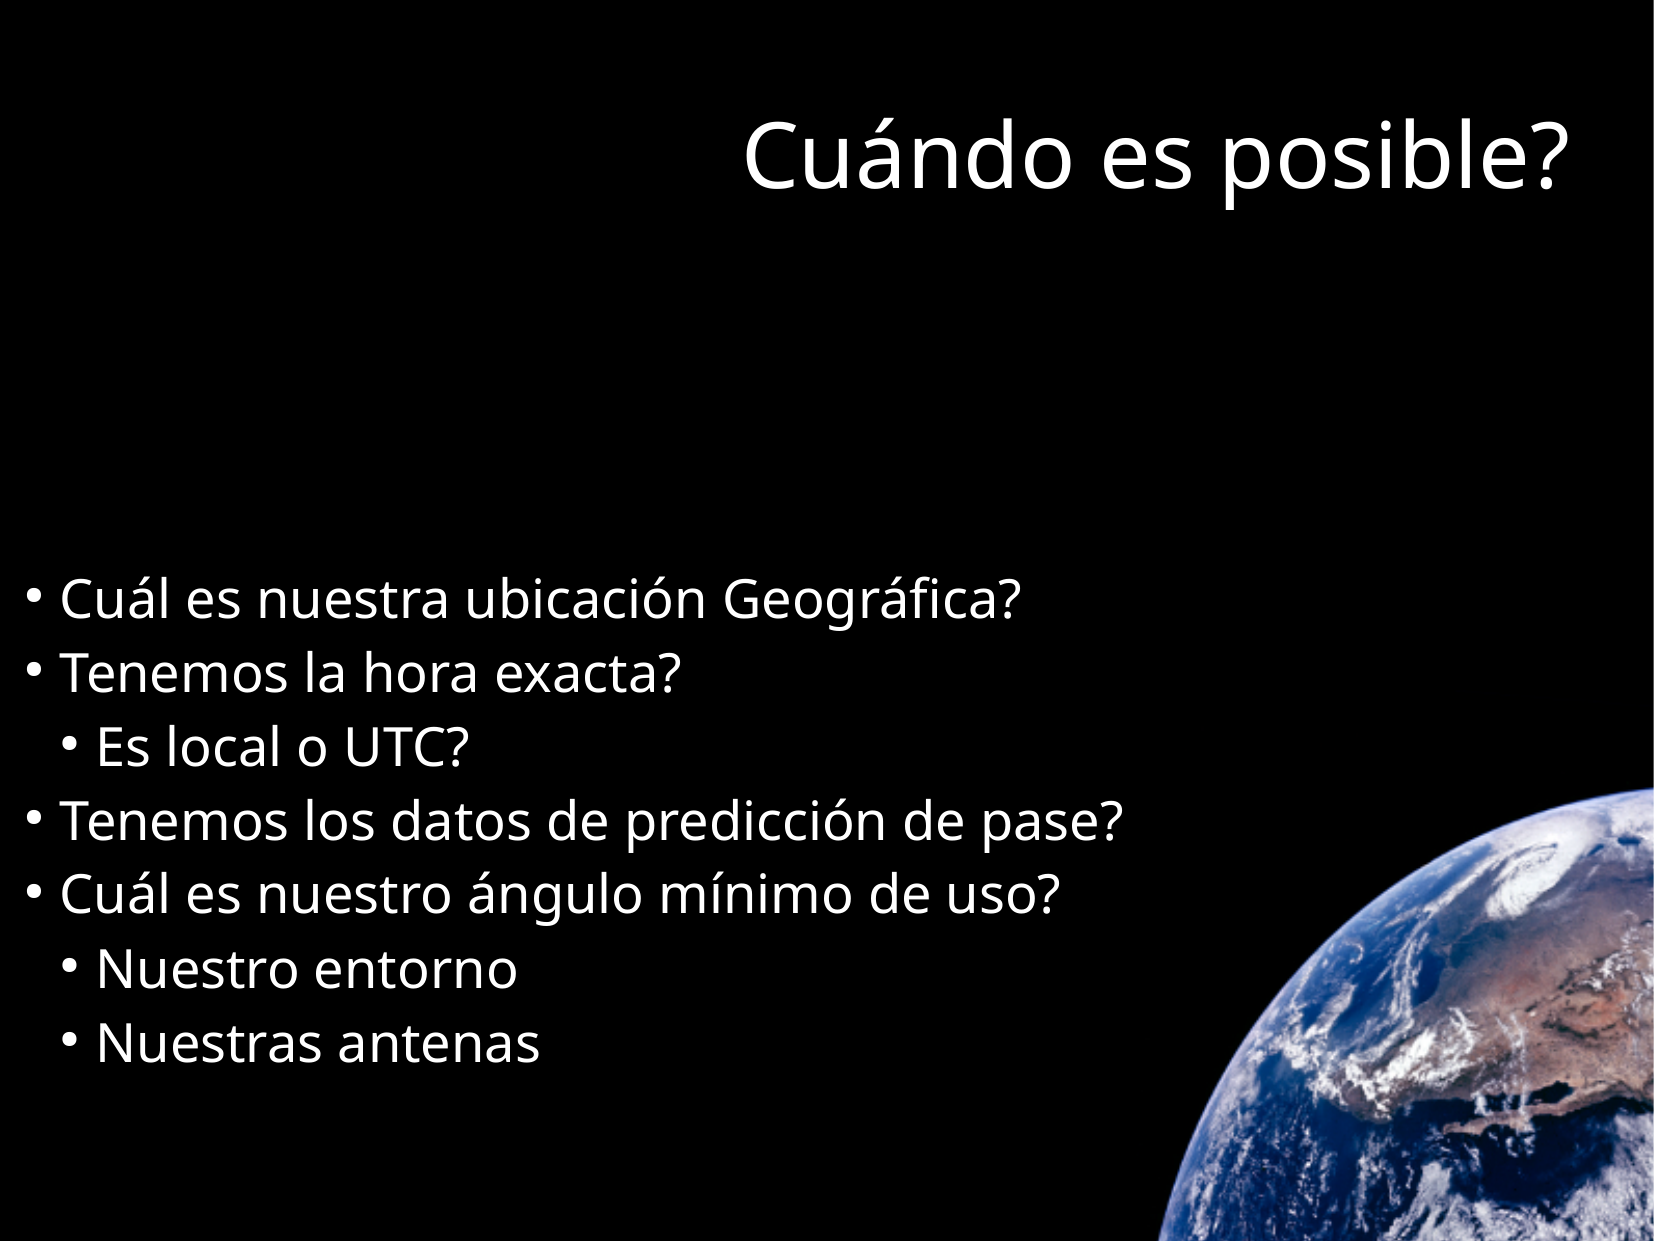

# Cuándo es posible?
Cuál es nuestra ubicación Geográfica?
Tenemos la hora exacta?
Es local o UTC?
Tenemos los datos de predicción de pase?
Cuál es nuestro ángulo mínimo de uso?
Nuestro entorno
Nuestras antenas